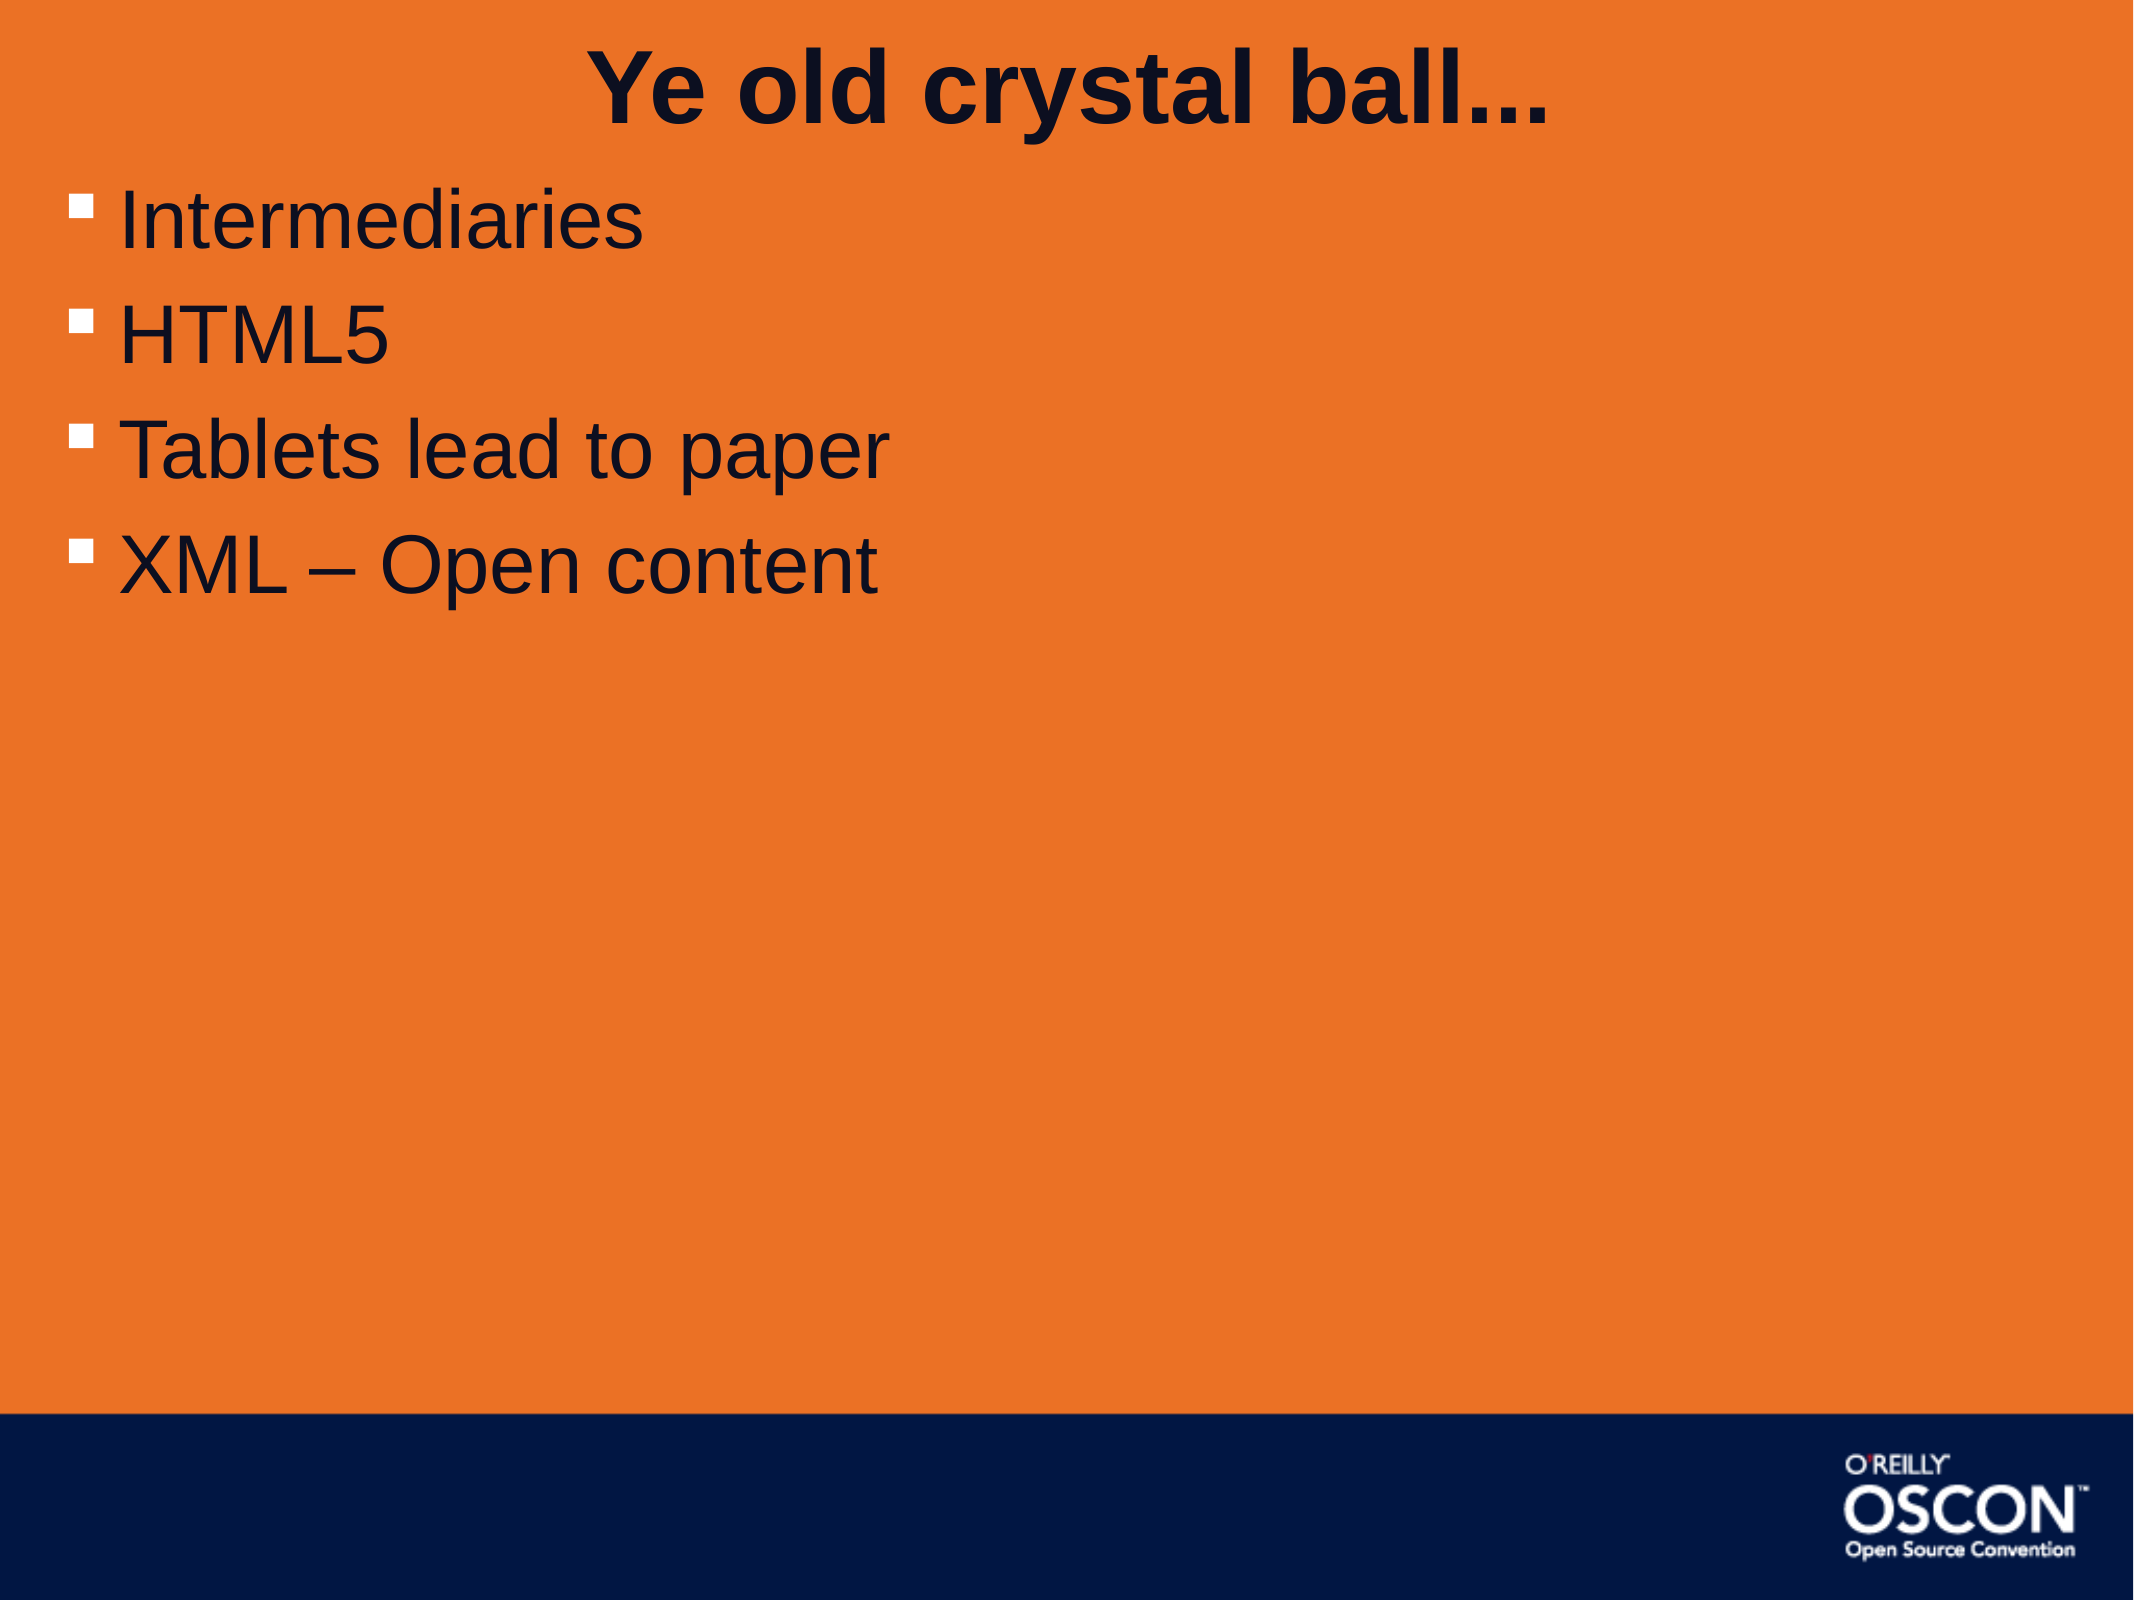

# Ye old crystal ball...
Intermediaries
HTML5
Tablets lead to paper
XML – Open content